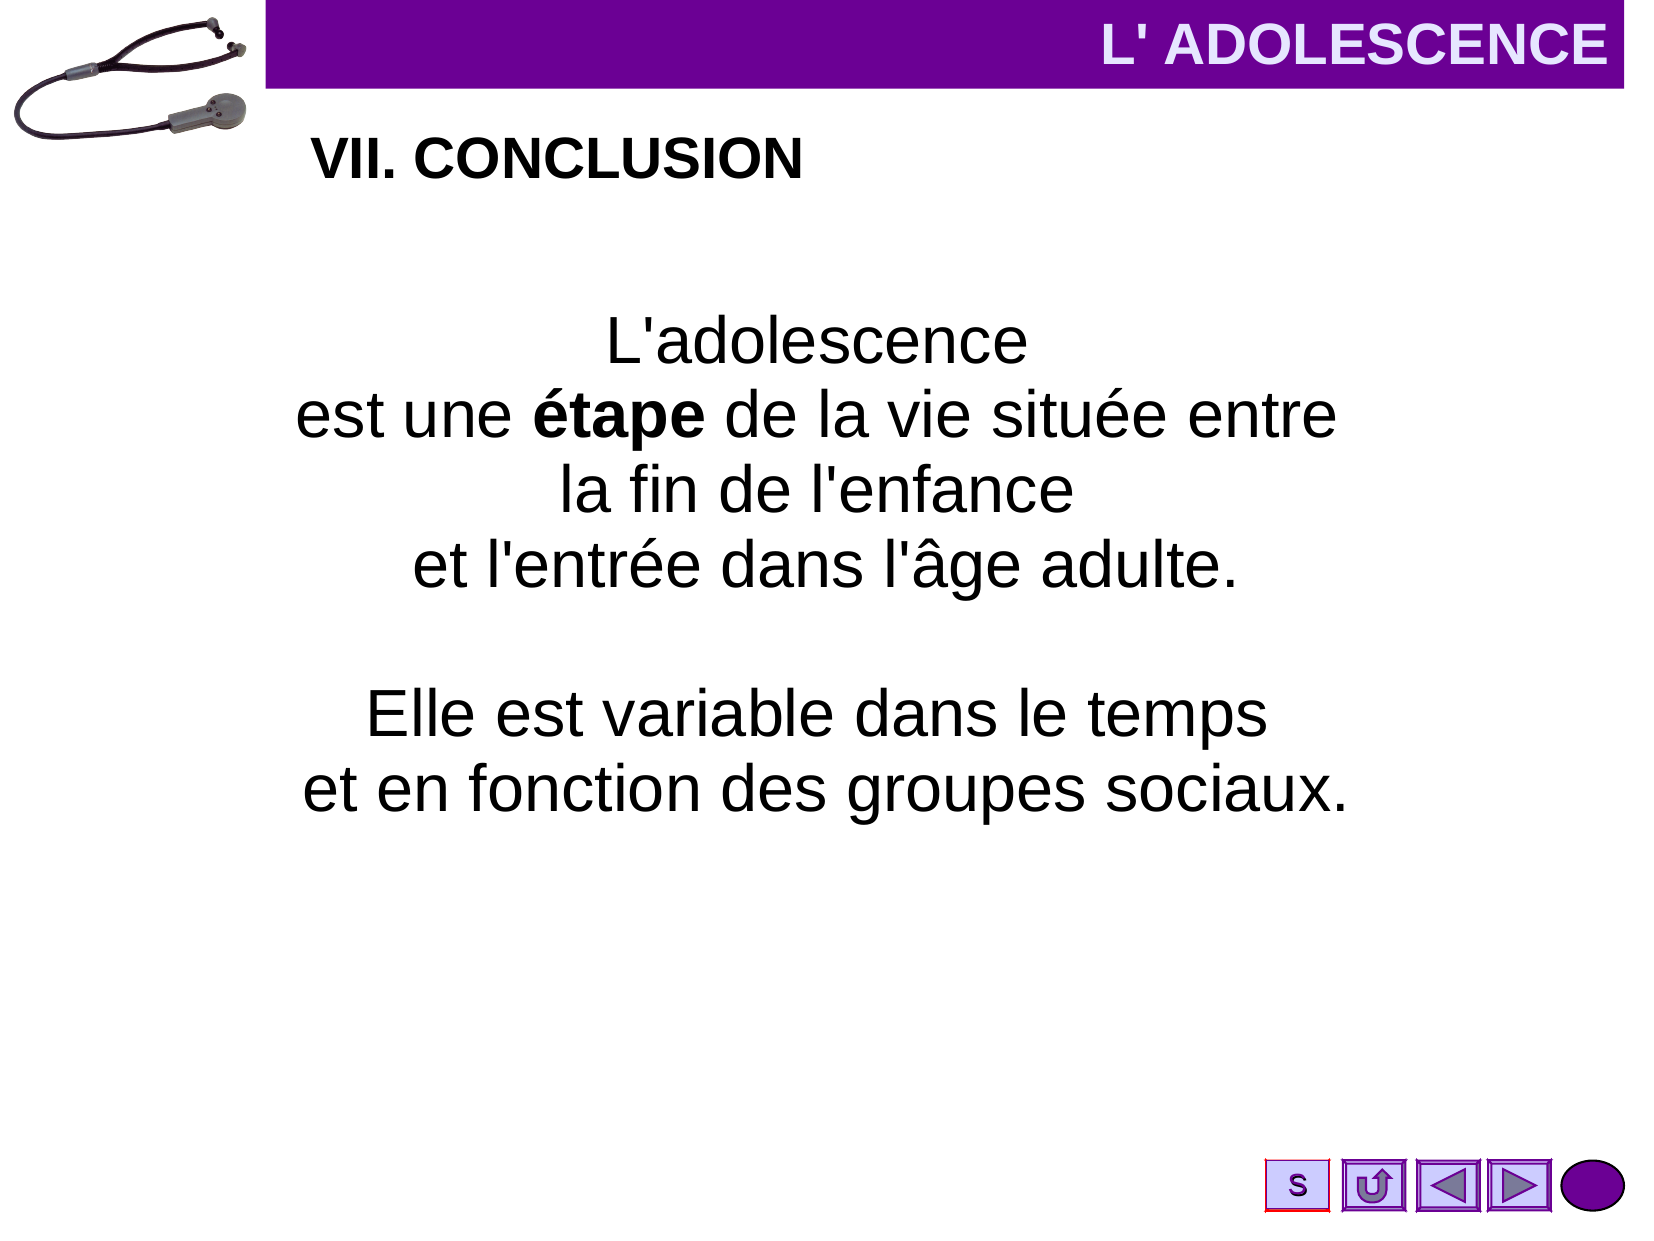

L' ADOLESCENCE
VII. CONCLUSION
L'adolescence
est une étape de la vie située entre
la fin de l'enfance
et l'entrée dans l'âge adulte.
Elle est variable dans le temps
et en fonction des groupes sociaux.